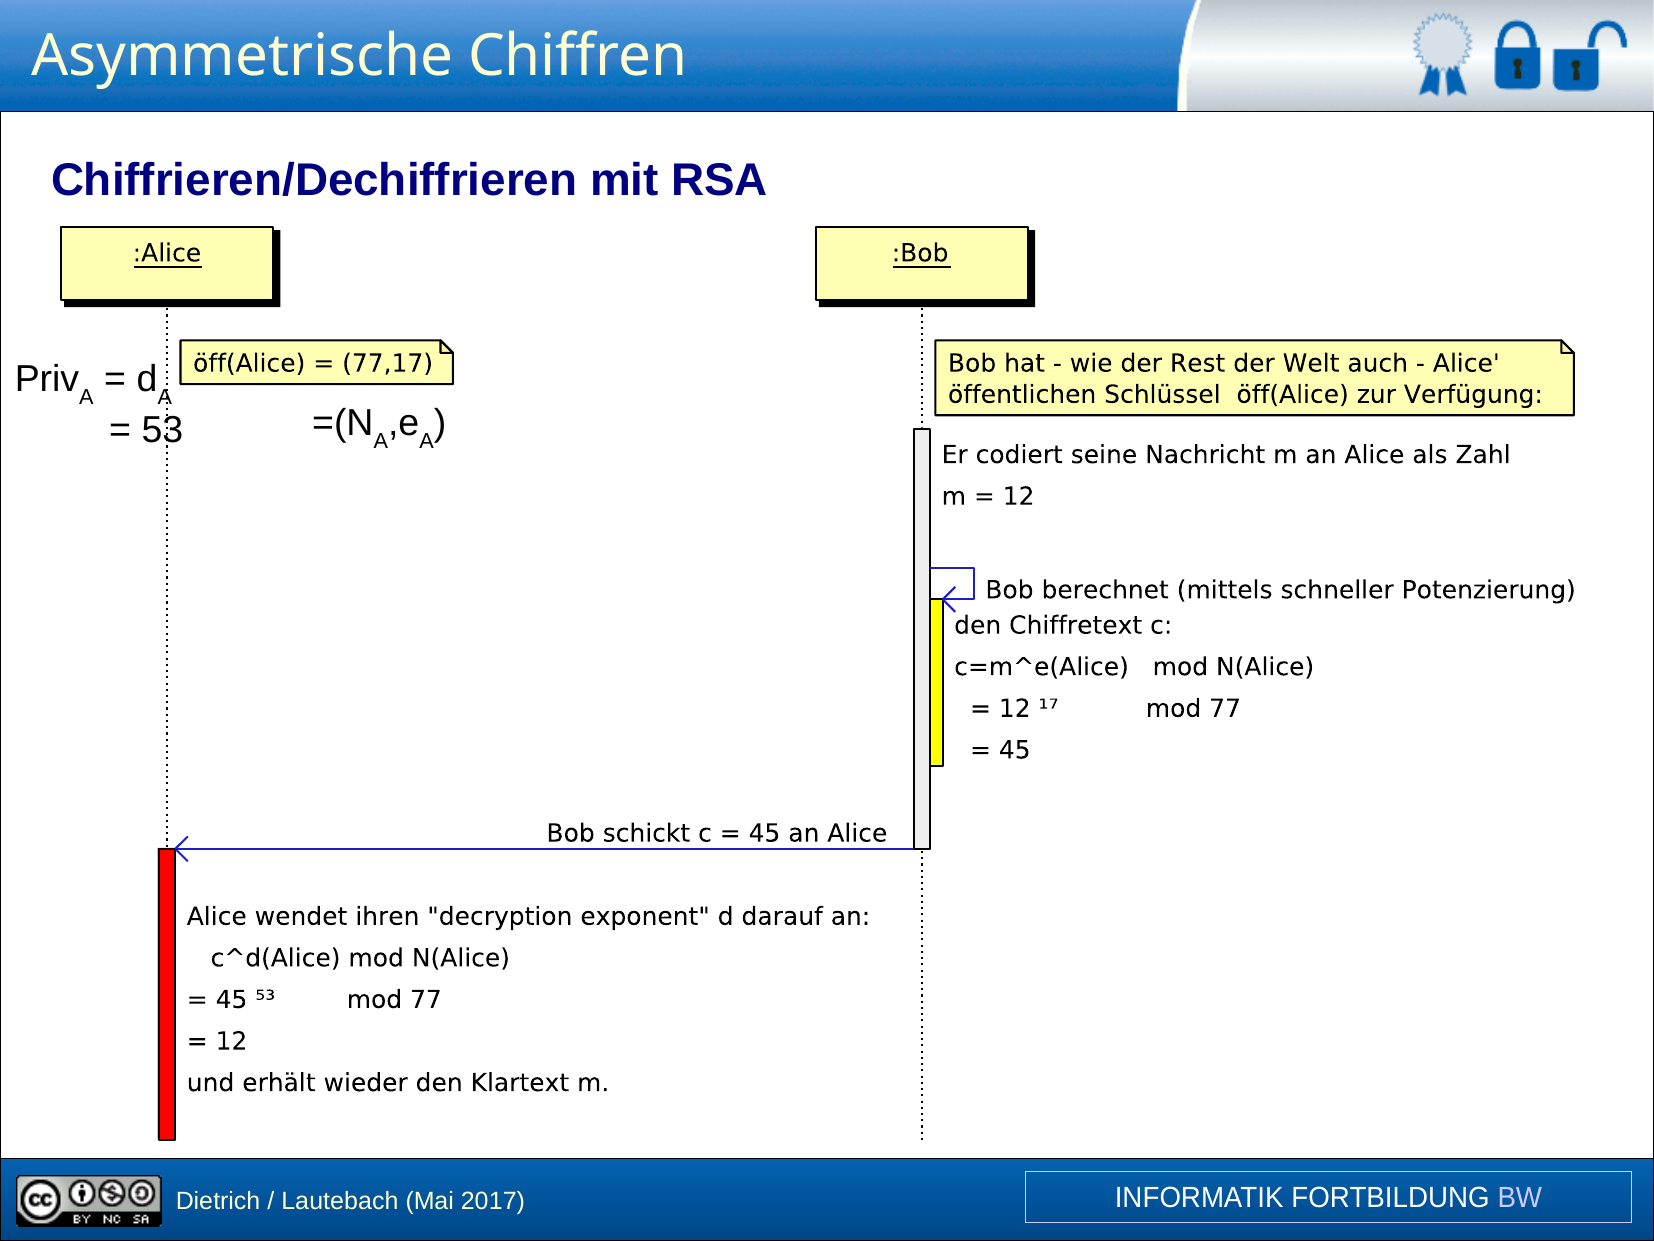

# Asymmetrische Chiffren
Chiffrieren/Dechiffrieren mit RSA
PrivA = dA
 = 53
=(NA,eA)
34